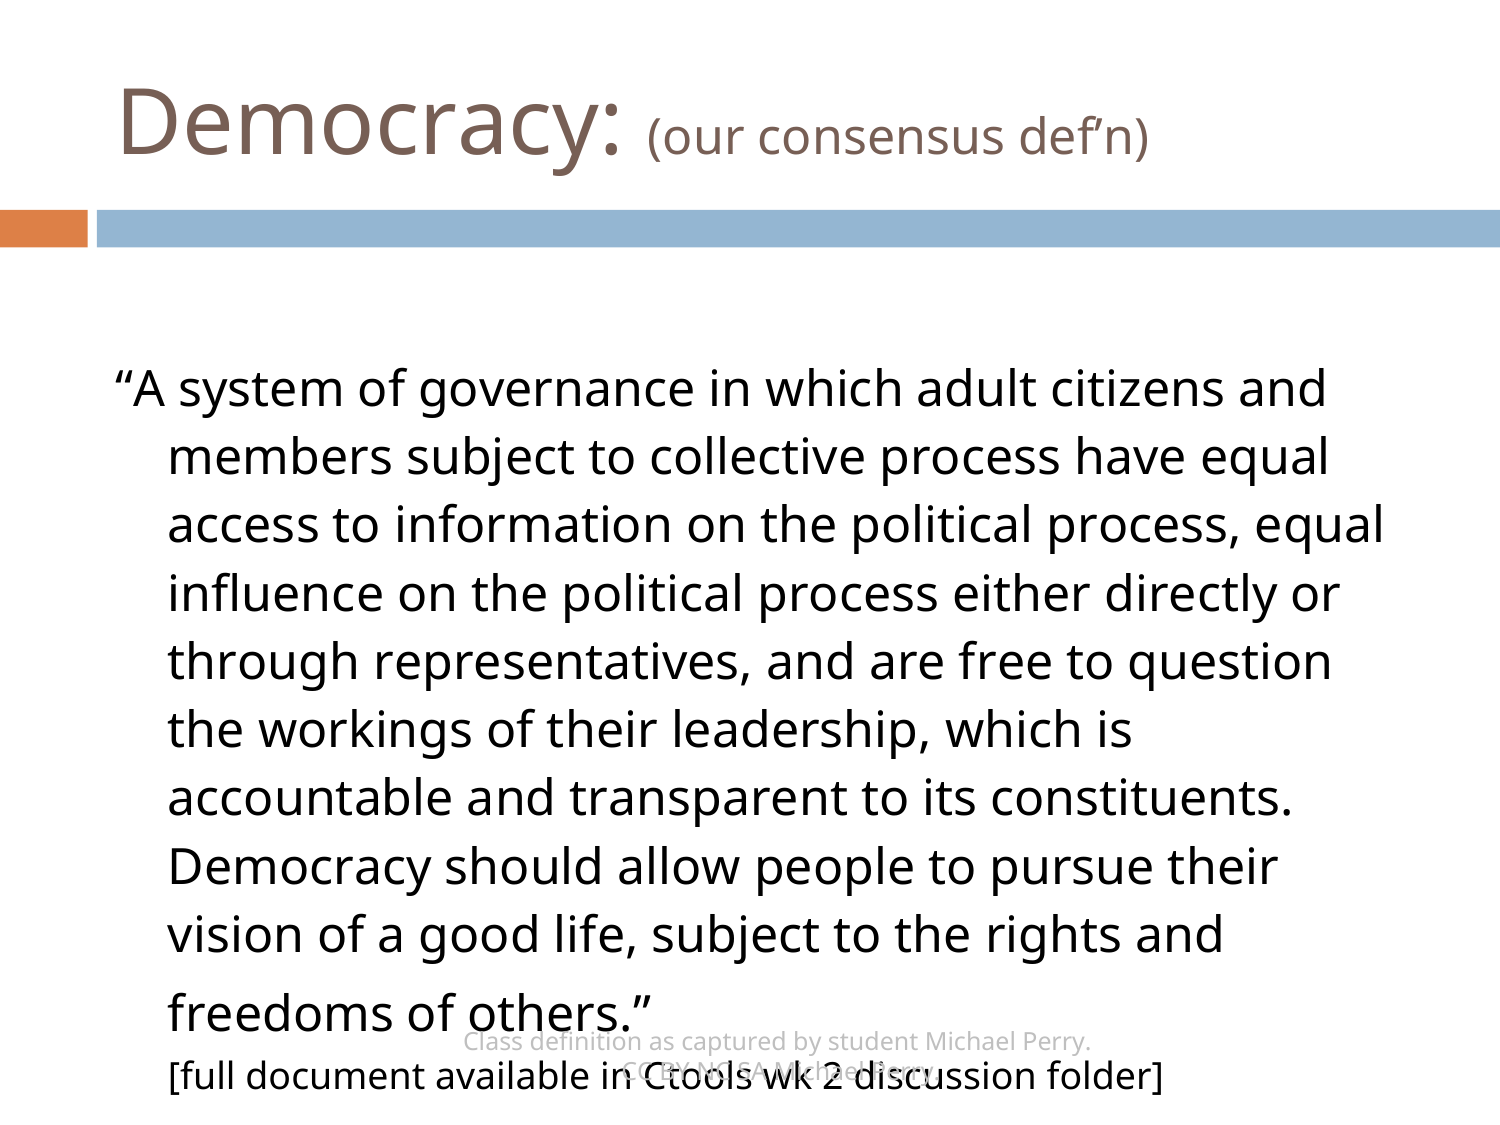

# Democracy: (our consensus def’n)
“A system of governance in which adult citizens and members subject to collective process have equal access to information on the political process, equal influence on the political process either directly or through representatives, and are free to question the workings of their leadership, which is accountable and transparent to its constituents. Democracy should allow people to pursue their vision of a good life, subject to the rights and freedoms of others.”
[full document available in Ctools wk 2 discussion folder]
Class definition as captured by student Michael Perry.
CC BY NC SA Michael Perry.